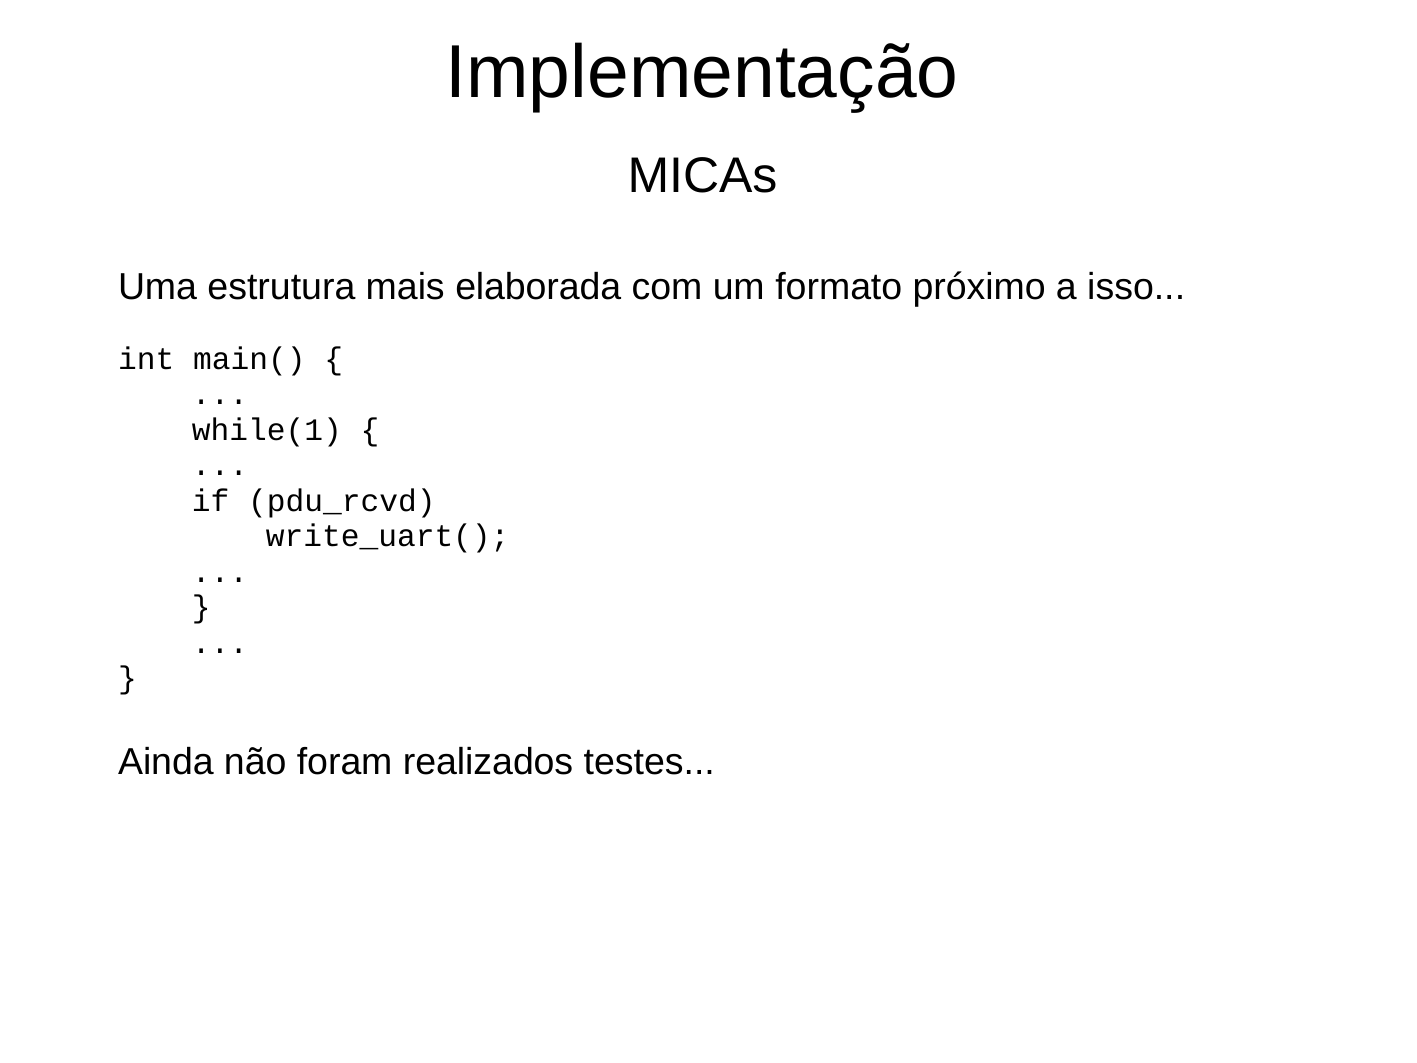

Implementação
MICAs
Uma estrutura mais elaborada com um formato próximo a isso...
int main() {
	...
	while(1) {
	...
	if (pdu_rcvd)
		write_uart();
	...
	}
	...
}
Ainda não foram realizados testes...